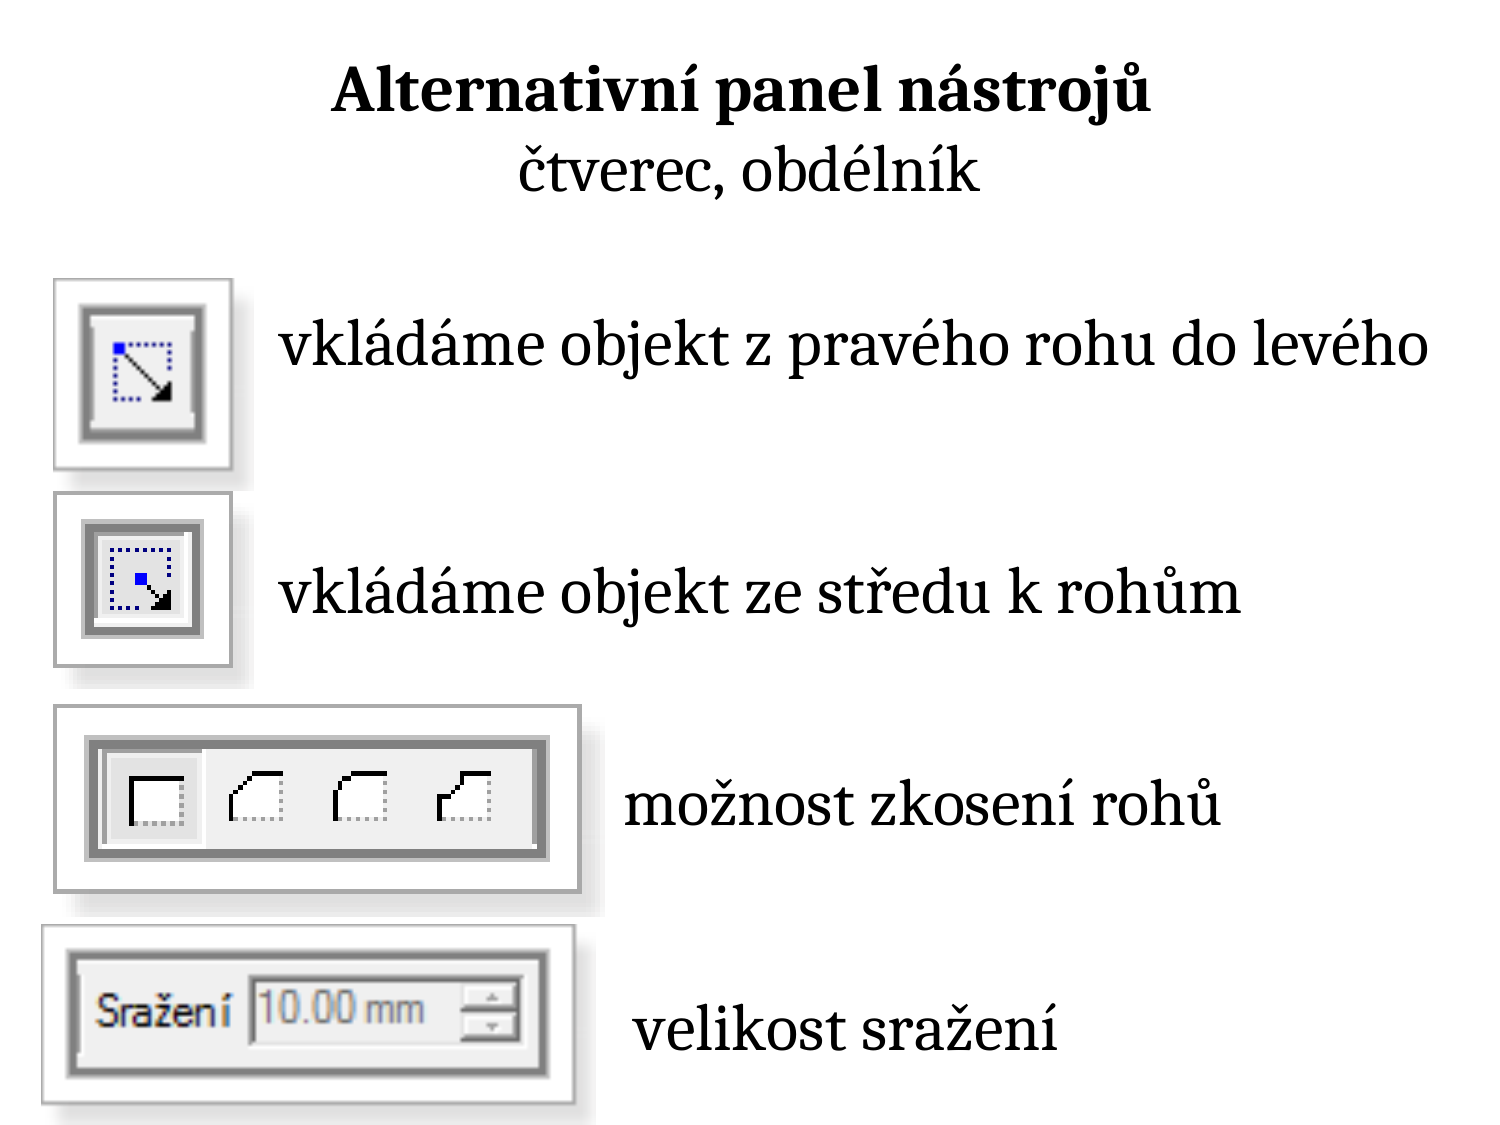

# Alternativní panel nástrojů čtverec, obdélník
vkládáme objekt z pravého rohu do levého
vkládáme objekt ze středu k rohům
možnost zkosení rohů
velikost sražení